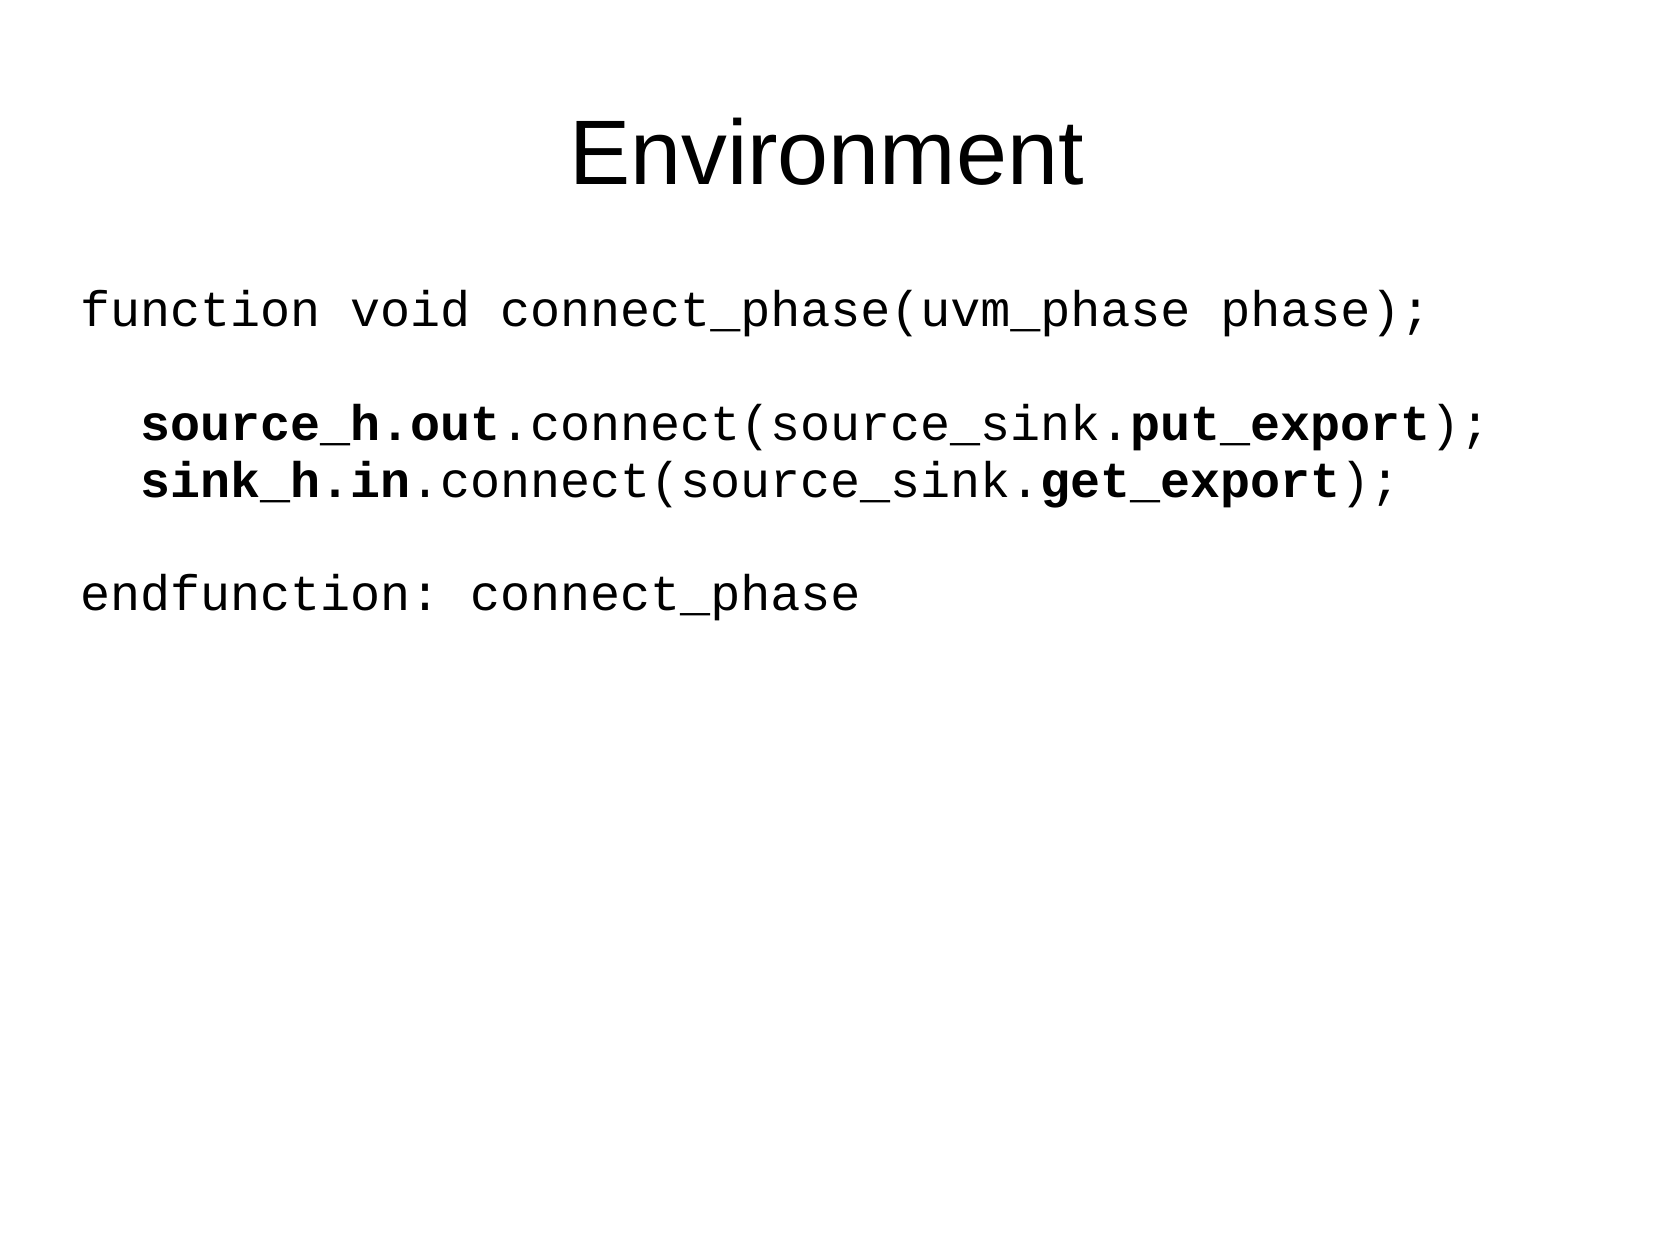

# Environment
function void connect_phase(uvm_phase phase);
 source_h.out.connect(source_sink.put_export);
 sink_h.in.connect(source_sink.get_export);
endfunction: connect_phase